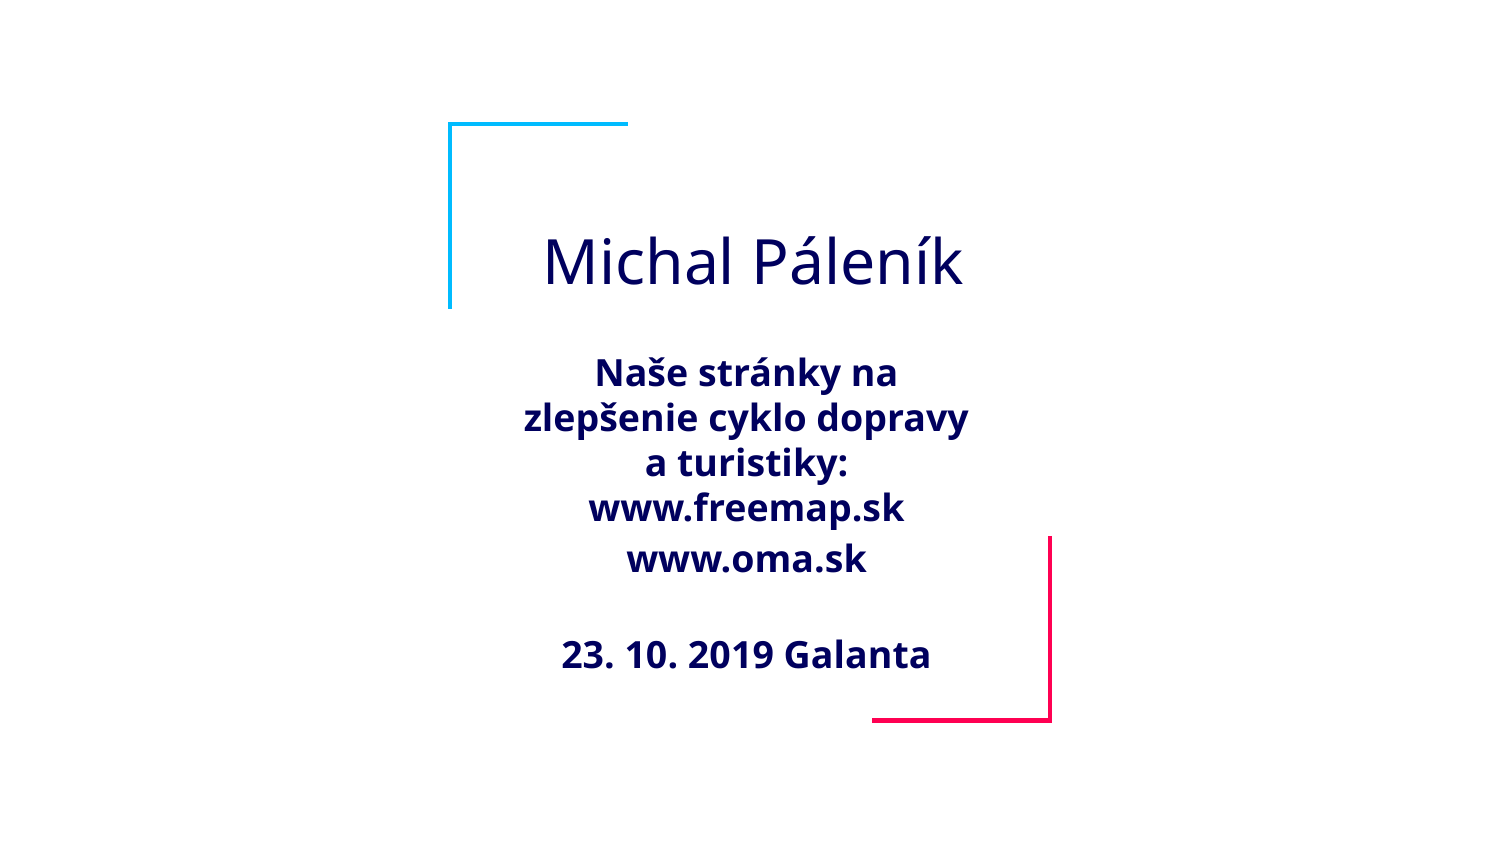

# Michal Páleník
Naše stránky na zlepšenie cyklo dopravy a turistiky:
www.freemap.sk
www.oma.sk
23. 10. 2019 Galanta